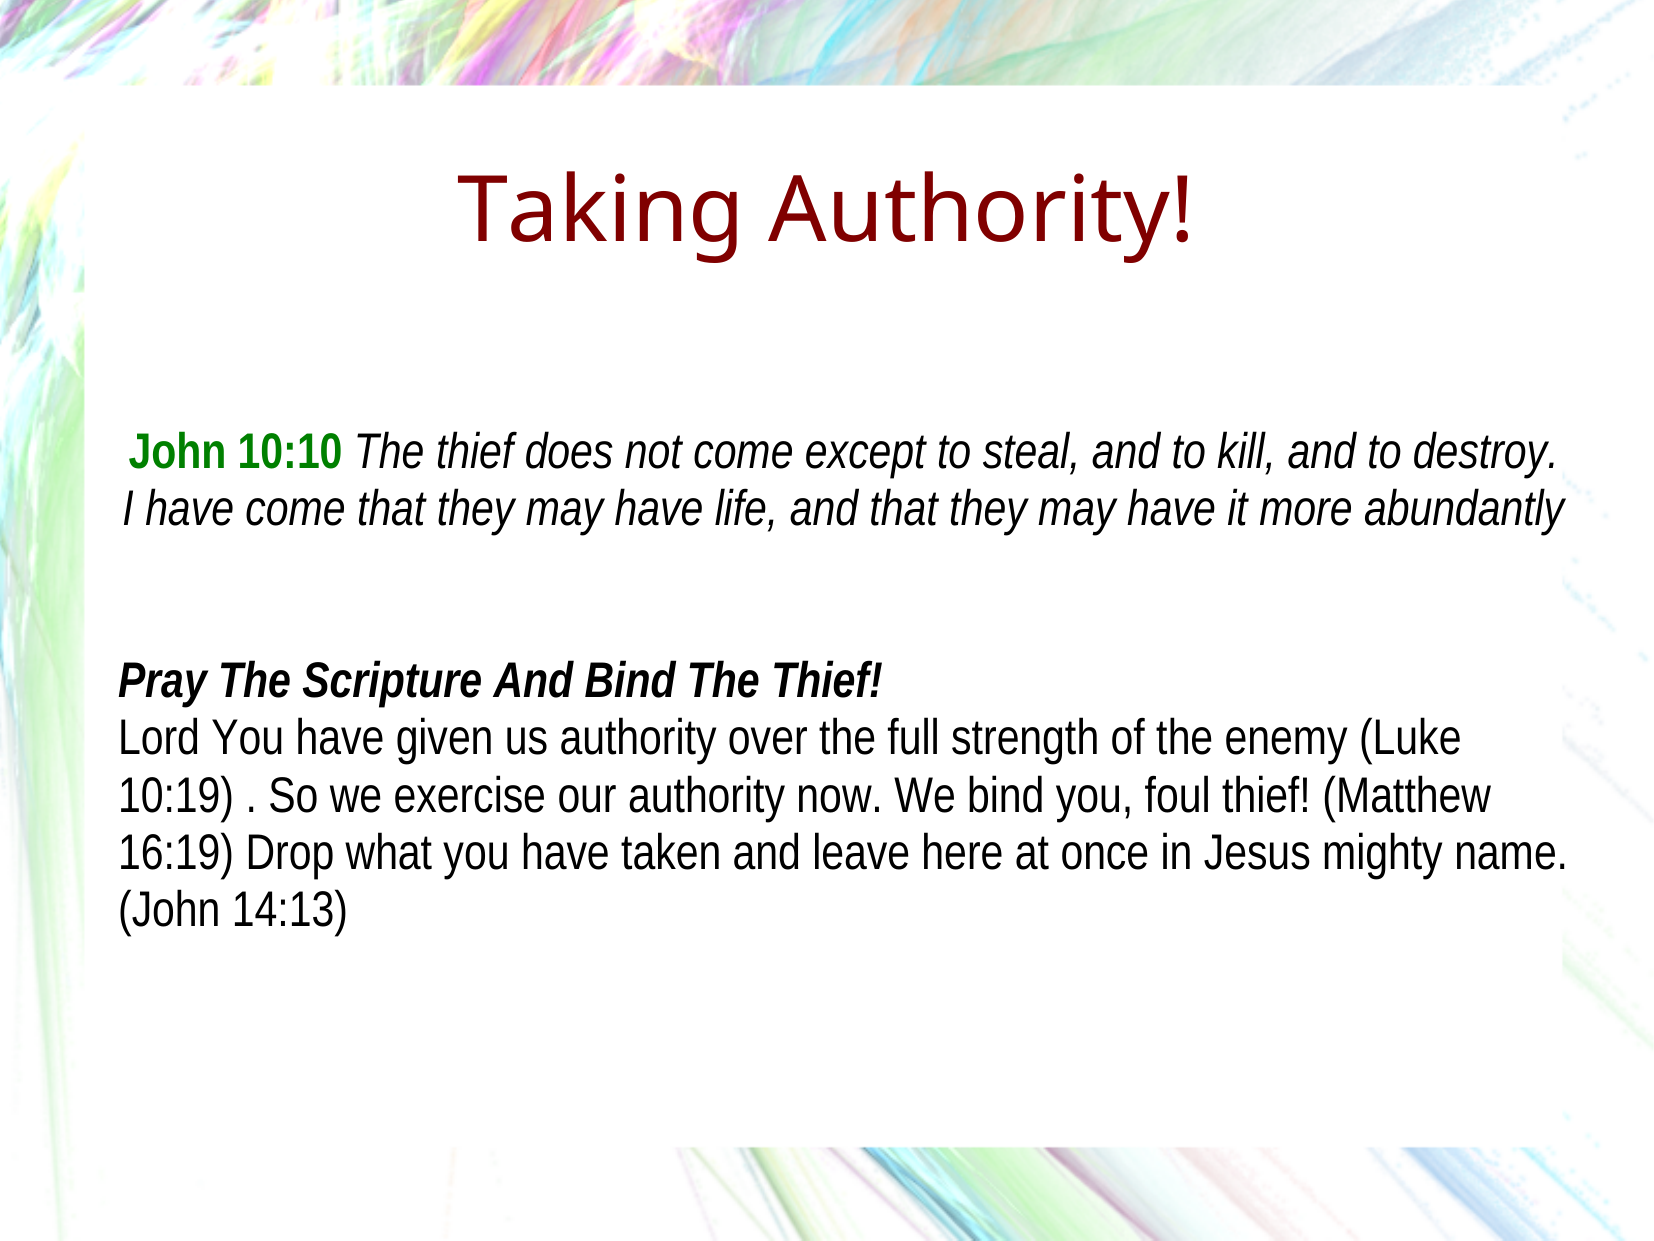

# Taking Authority!
John 10:10 The thief does not come except to steal, and to kill, and to destroy. I have come that they may have life, and that they may have it more abundantly
Pray The Scripture And Bind The Thief!
Lord You have given us authority over the full strength of the enemy (Luke 10:19) . So we exercise our authority now. We bind you, foul thief! (Matthew 16:19) Drop what you have taken and leave here at once in Jesus mighty name.(John 14:13)